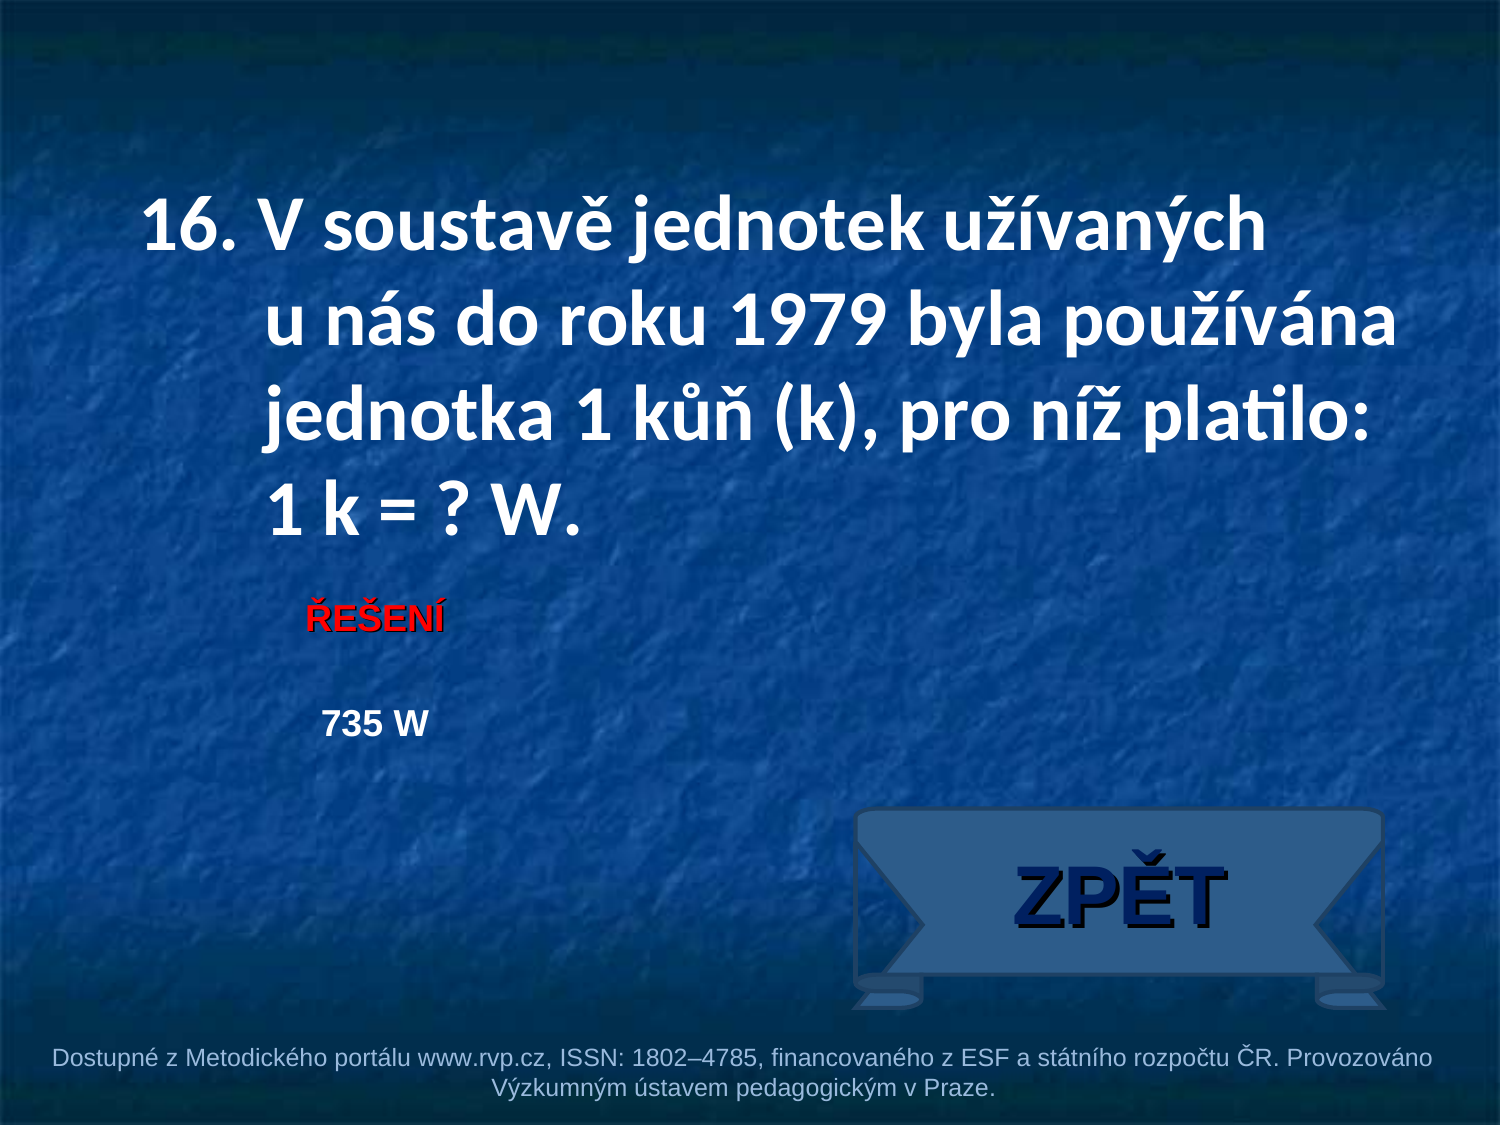

16. V soustavě jednotek užívaných
 u nás do roku 1979 byla používána
 jednotka 1 kůň (k), pro níž platilo:
 1 k = ? W.
ŘEŠENÍ
735 W
ZPĚT
Dostupné z Metodického portálu www.rvp.cz, ISSN: 1802–4785, financovaného z ESF a státního rozpočtu ČR. Provozováno Výzkumným ústavem pedagogickým v Praze.